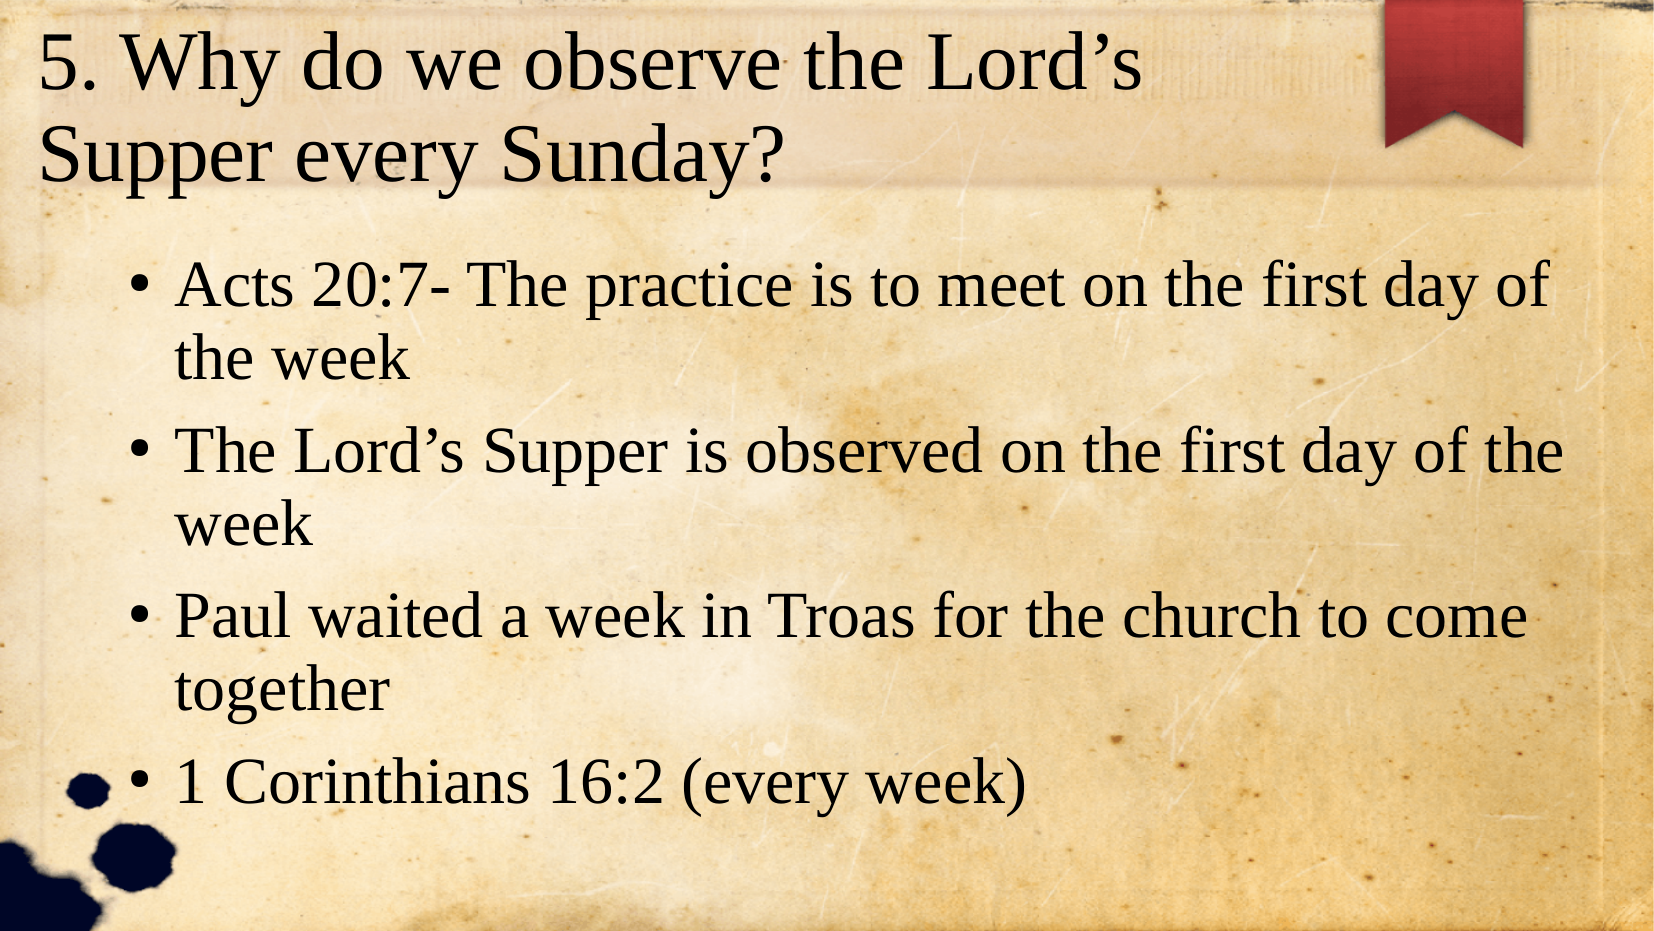

# 5. Why do we observe the Lord’s Supper every Sunday?
Acts 20:7- The practice is to meet on the first day of the week
The Lord’s Supper is observed on the first day of the week
Paul waited a week in Troas for the church to come together
1 Corinthians 16:2 (every week)